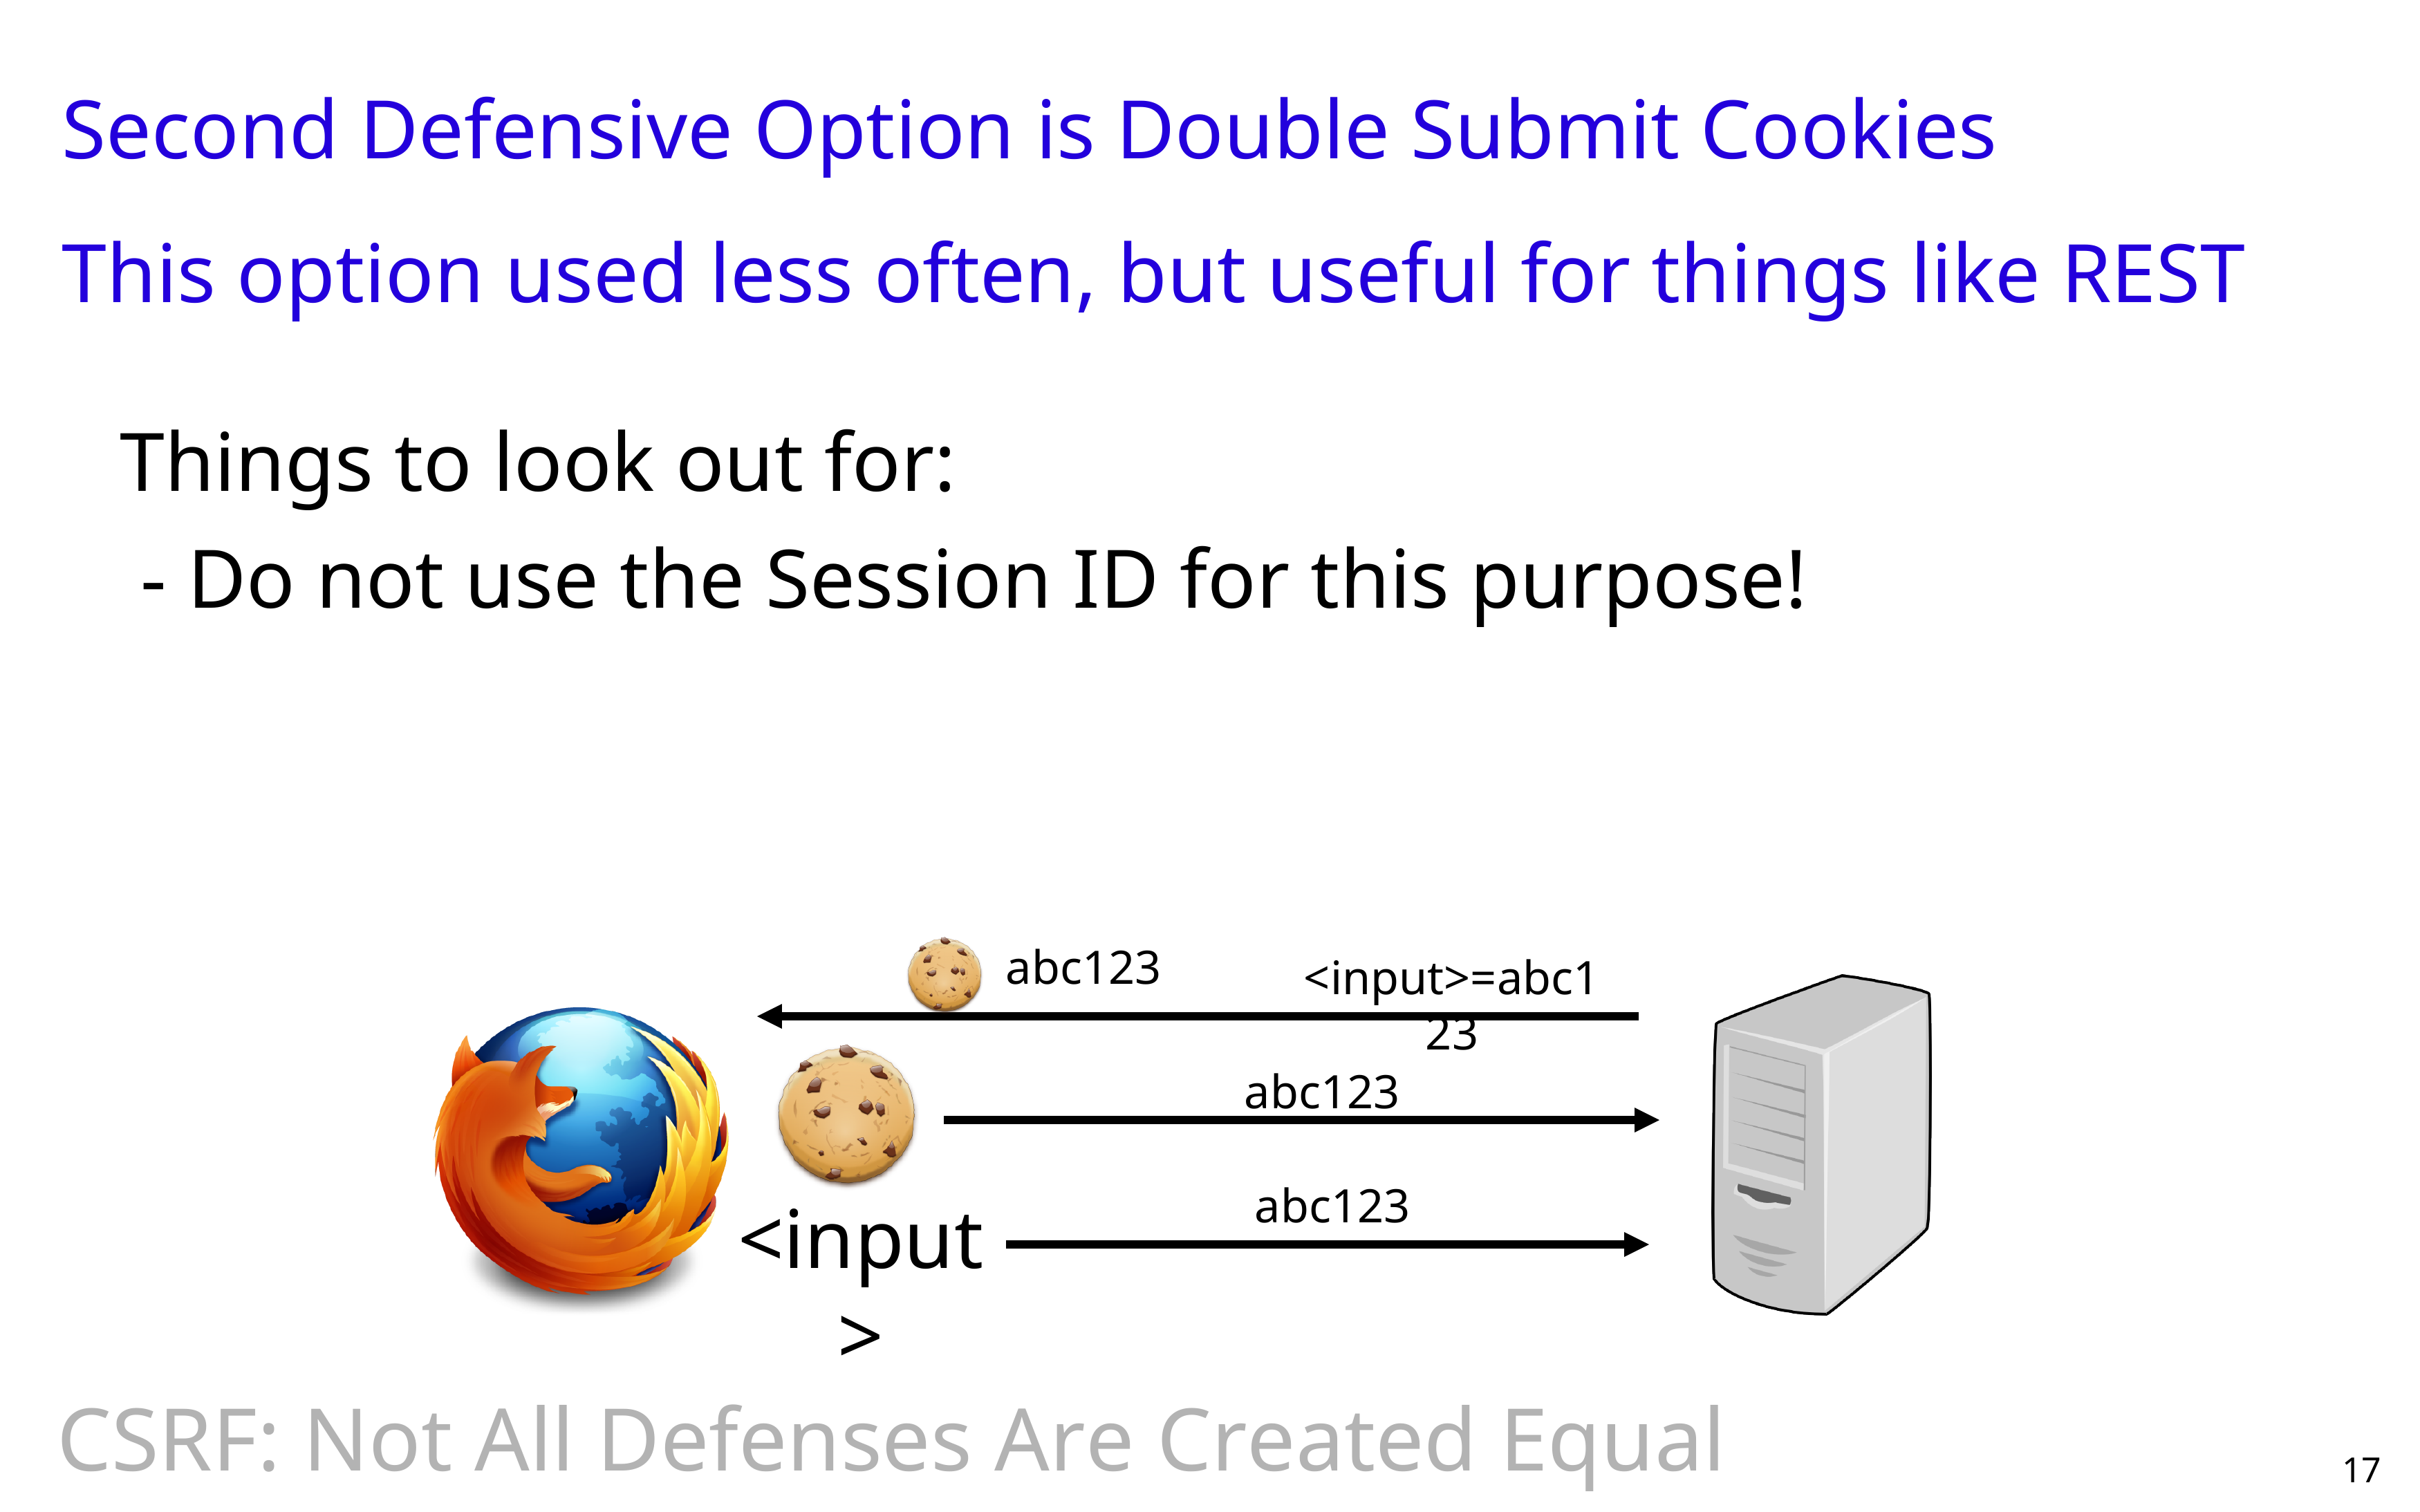

Second Defensive Option is Double Submit Cookies
This option used less often, but useful for things like REST
Things to look out for:
 - Do not use the Session ID for this purpose!
abc123
<input>=abc123
abc123
abc123
<input>